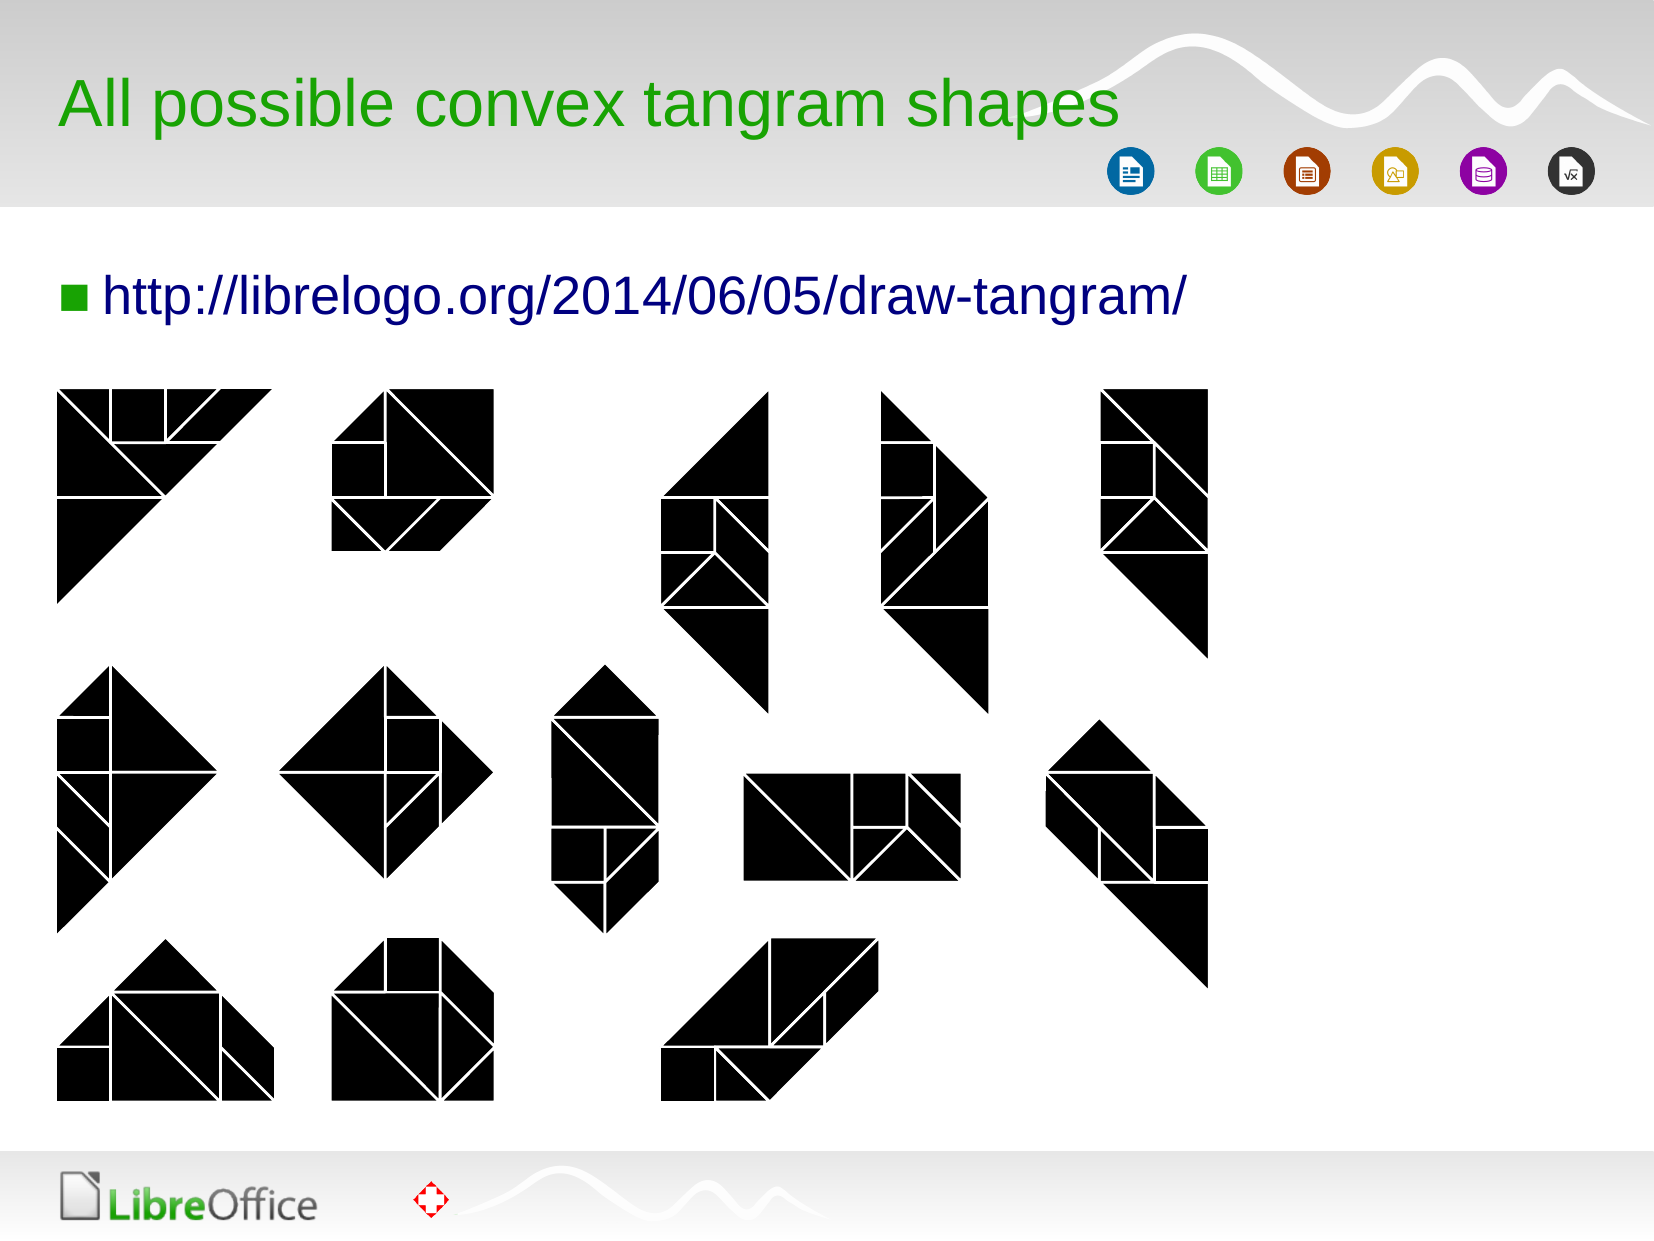

# All possible convex tangram shapes
http://librelogo.org/2014/06/05/draw-tangram/